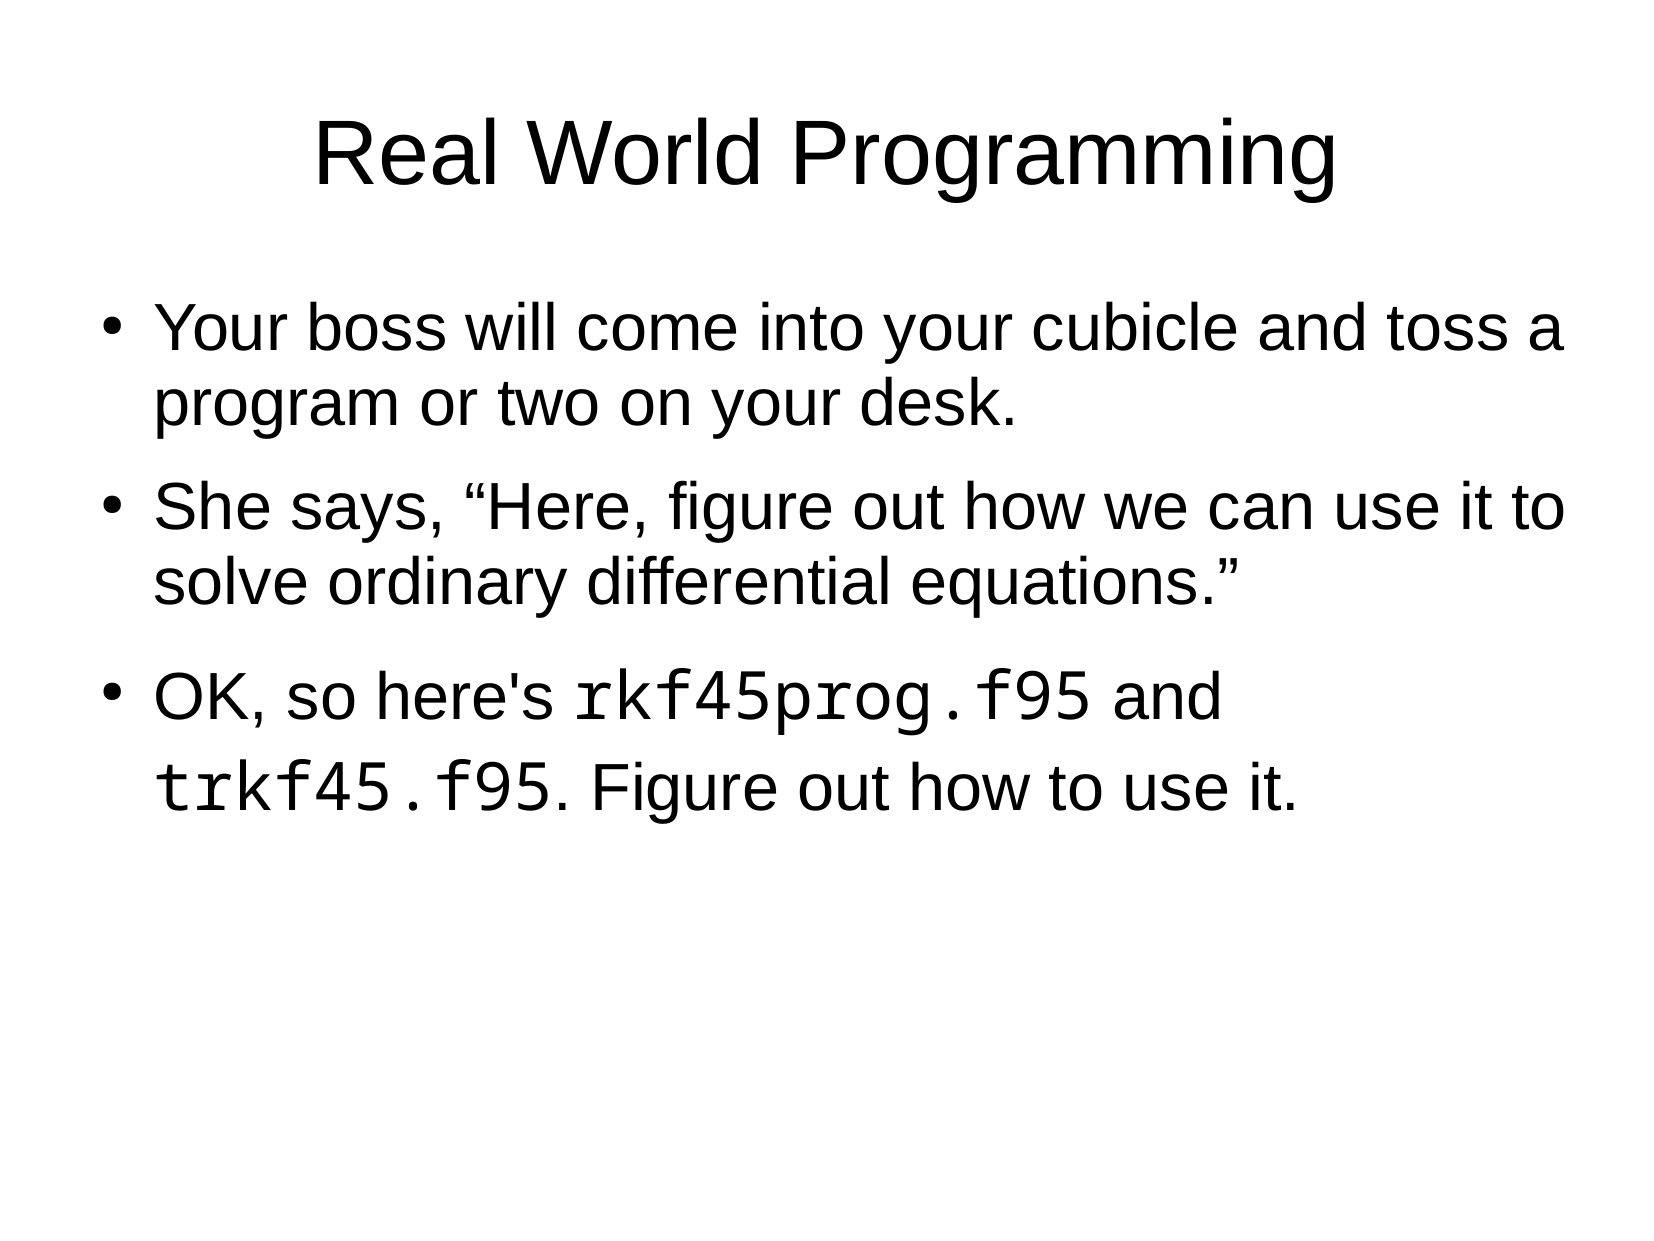

# Real World Programming
Your boss will come into your cubicle and toss a program or two on your desk.
She says, “Here, figure out how we can use it to solve ordinary differential equations.”
OK, so here's rkf45prog.f95 and trkf45.f95. Figure out how to use it.